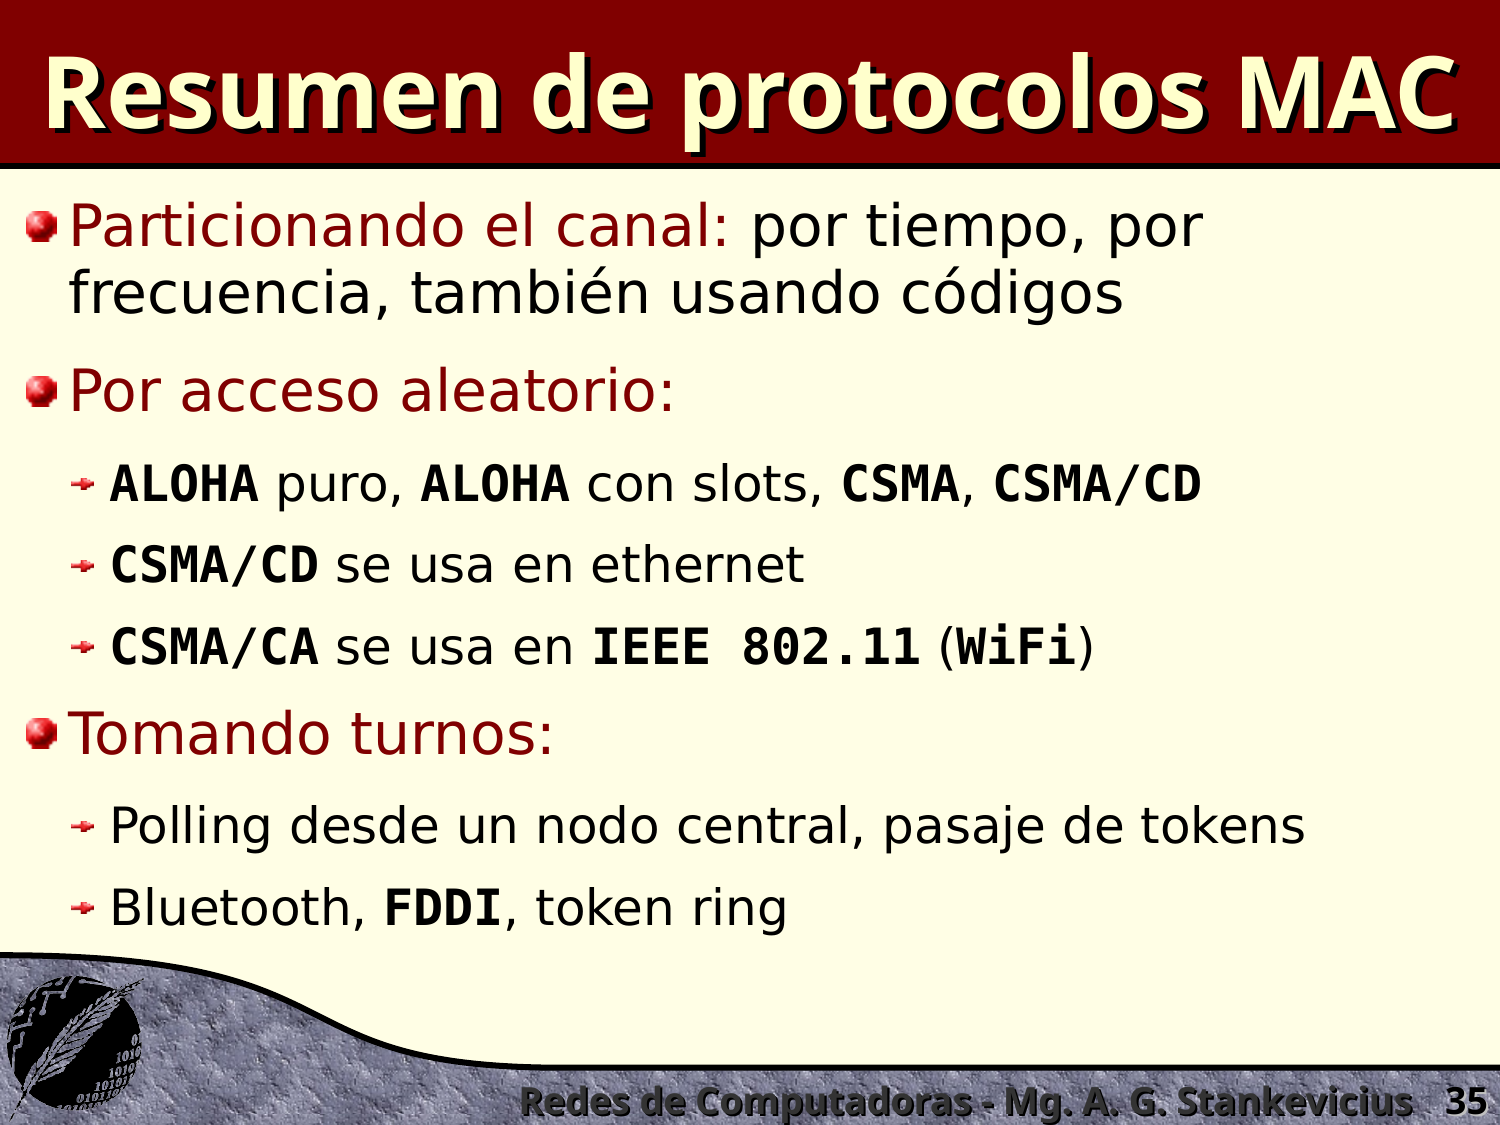

# Resumen de protocolos MAC
Particionando el canal: por tiempo, por frecuencia, también usando códigos
Por acceso aleatorio:
ALOHA puro, ALOHA con slots, CSMA, CSMA/CD
CSMA/CD se usa en ethernet
CSMA/CA se usa en IEEE 802.11 (WiFi)
Tomando turnos:
Polling desde un nodo central, pasaje de tokens
Bluetooth, FDDI, token ring
35